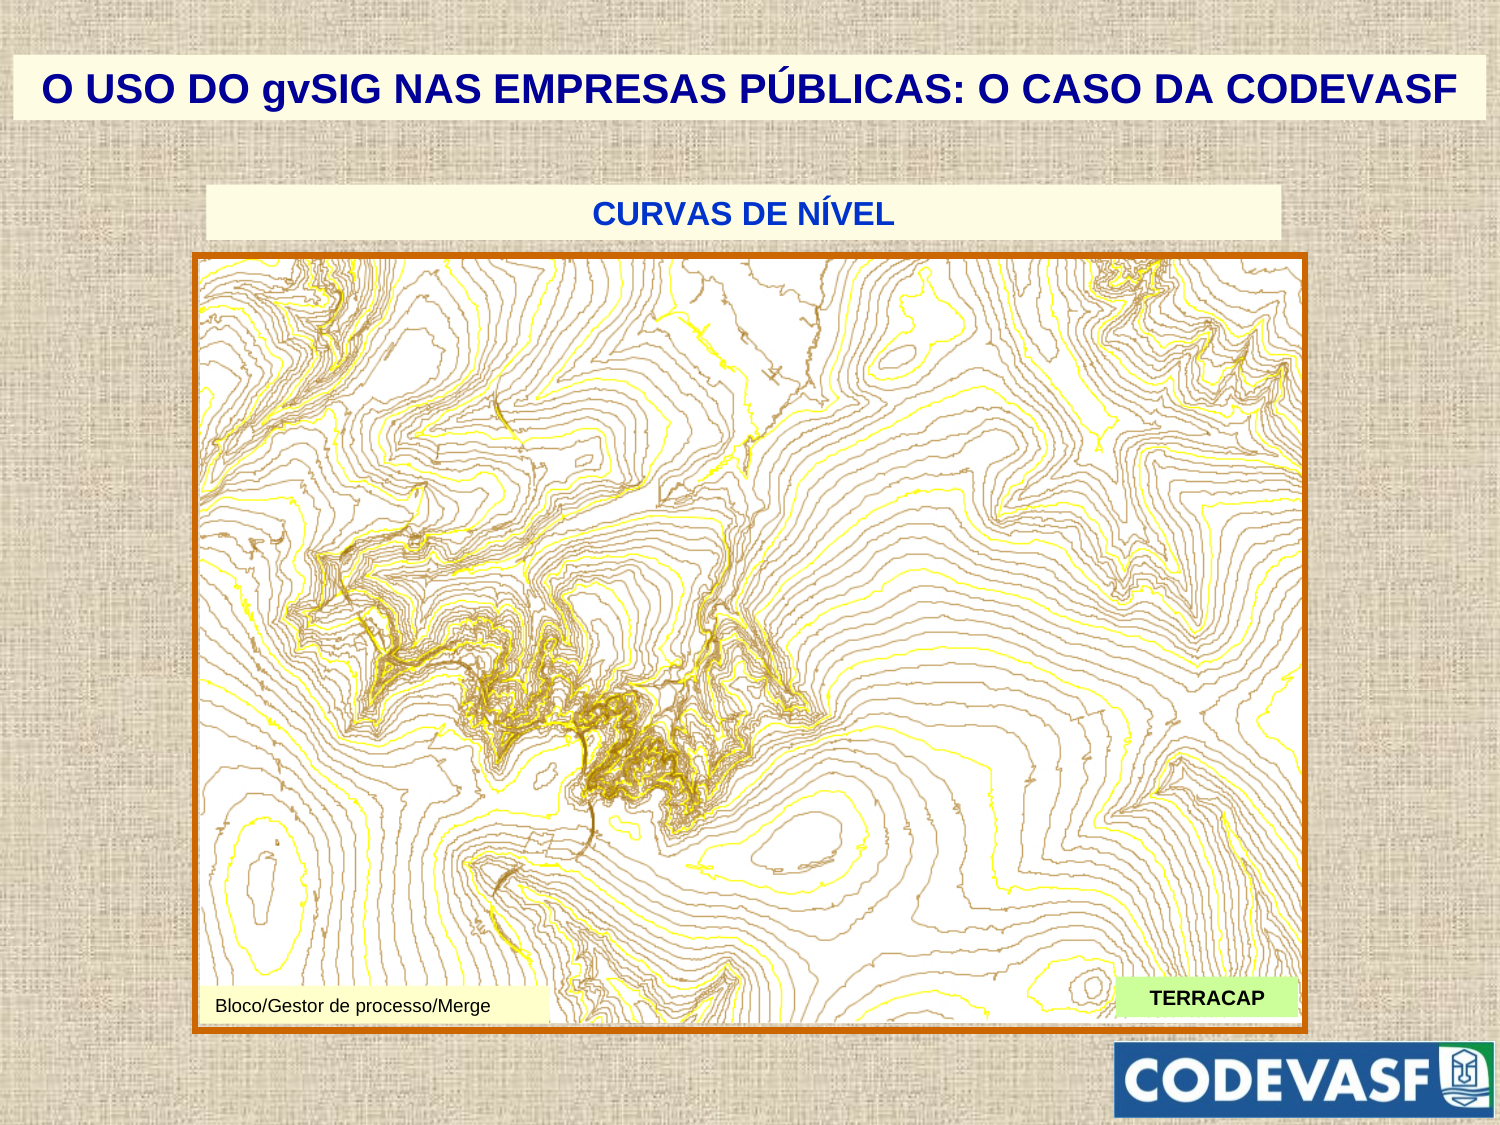

O USO DO gvSIG NAS EMPRESAS PÚBLICAS: O CASO DA CODEVASF
CURVAS DE NÍVEL
TERRACAP
Bloco/Gestor de processo/Merge